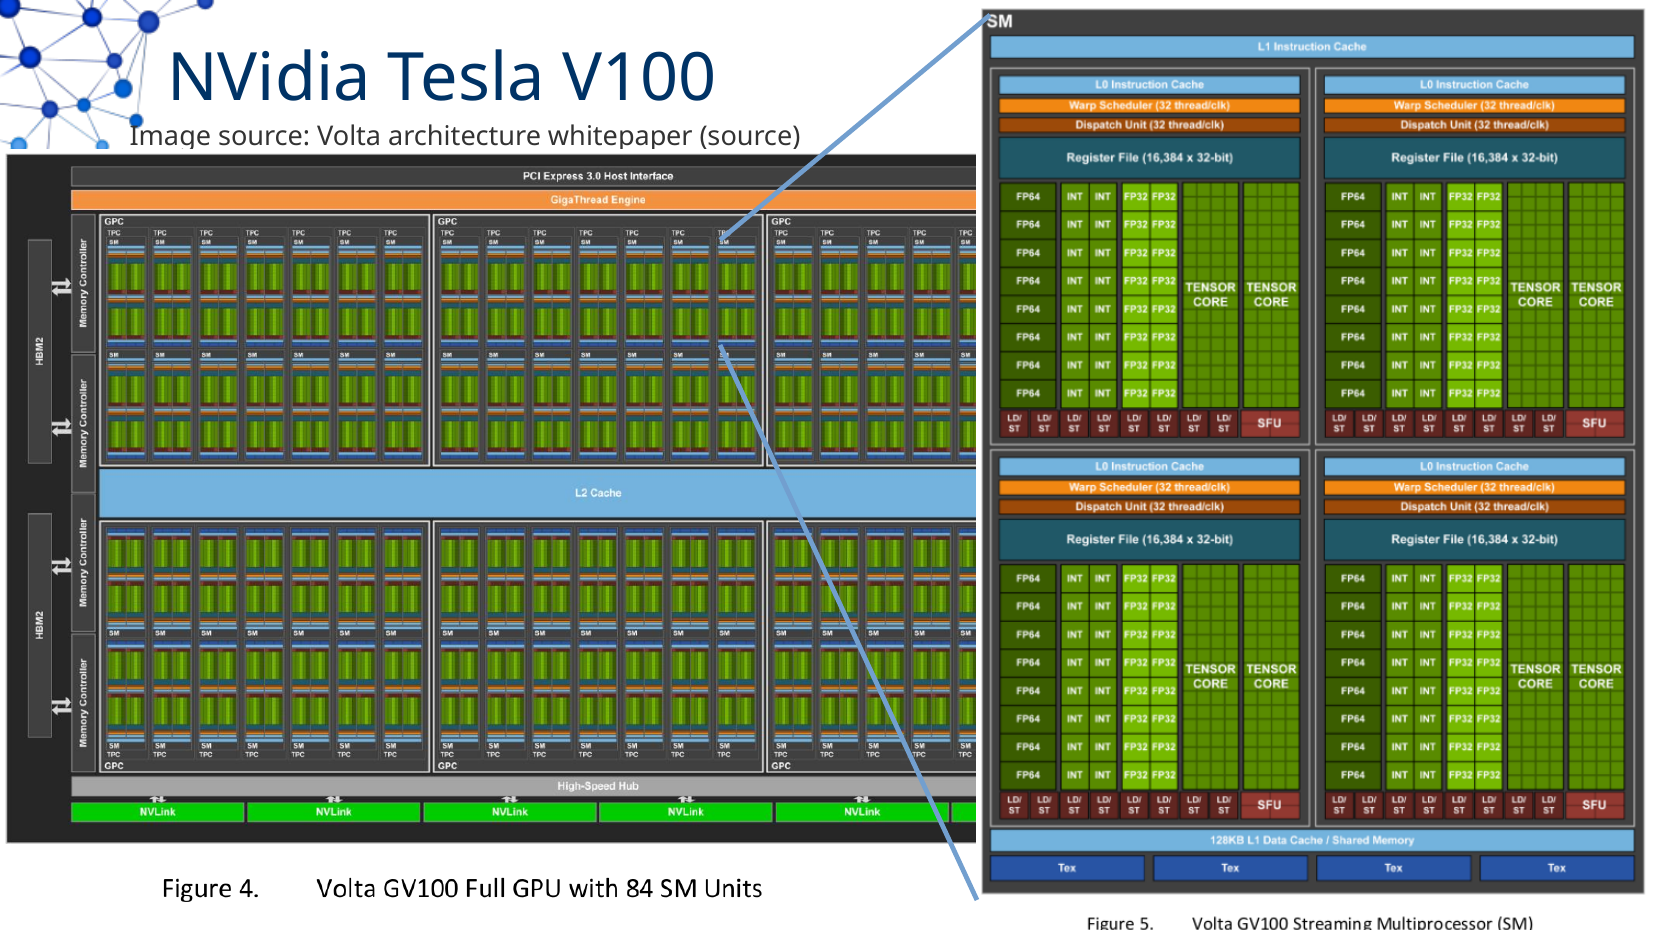

# NVidia Tesla V100
Image source: Volta architecture whitepaper (source)